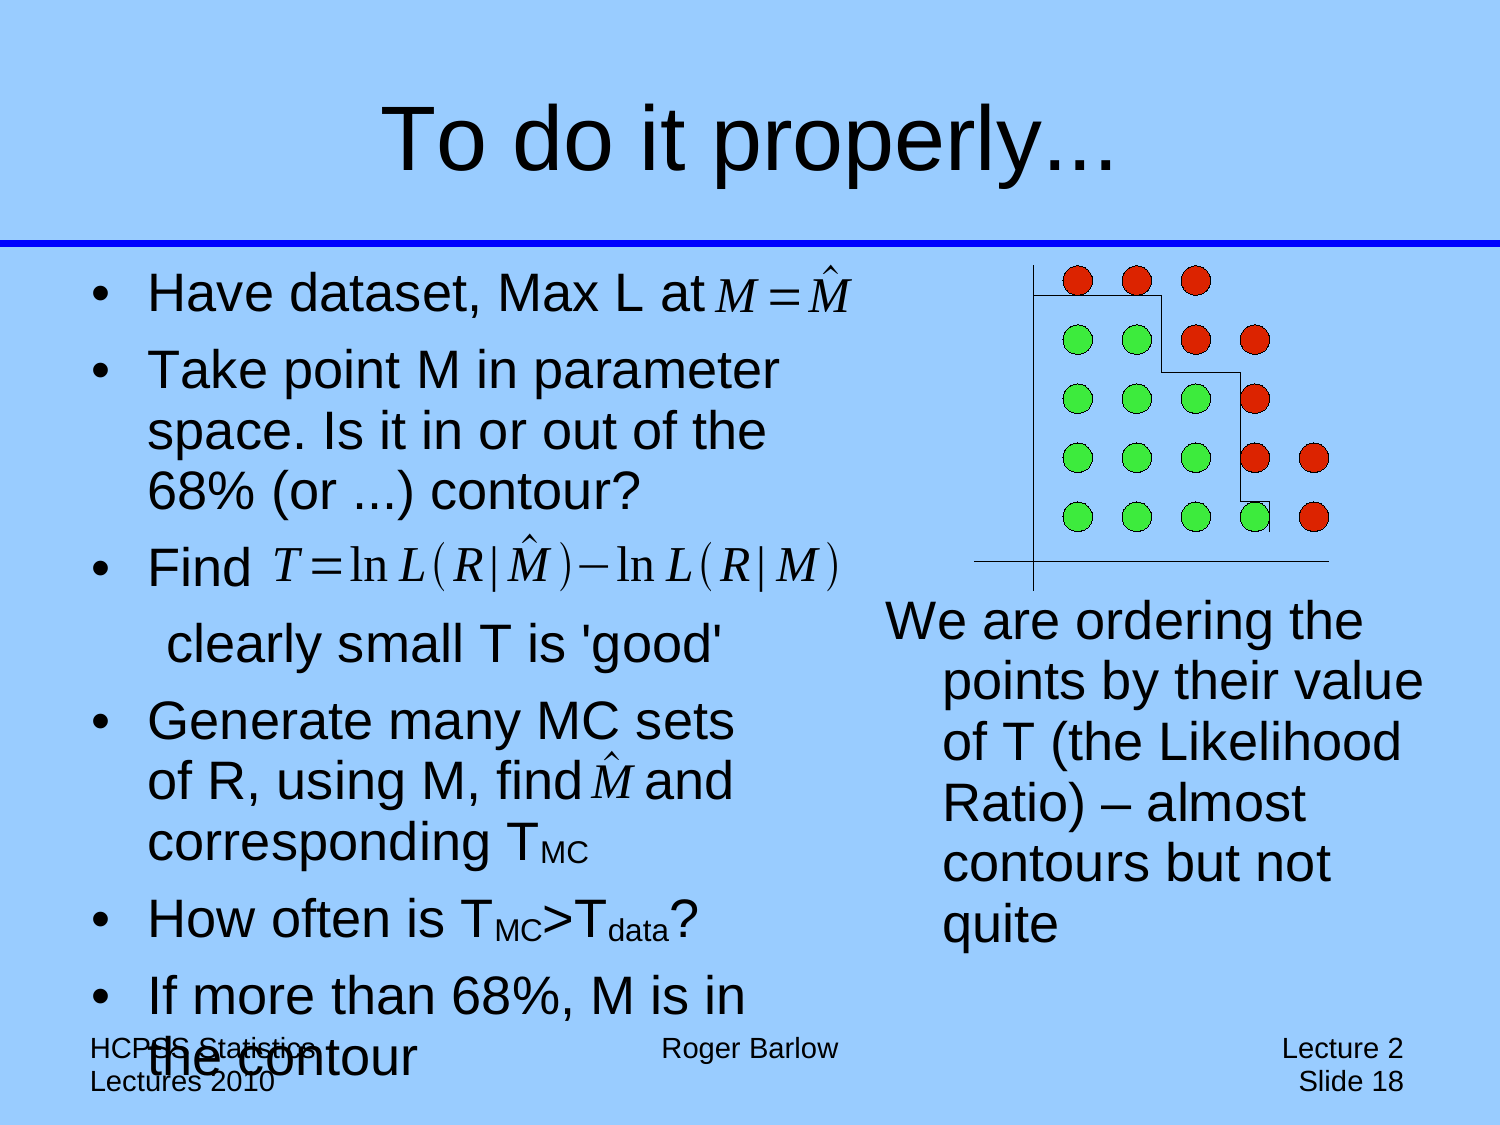

# To do it properly...
Have dataset, Max L at
Take point M in parameter space. Is it in or out of the 68% (or ...) contour?
Find
clearly small T is 'good'
Generate many MC sets of R, using M, find and corresponding TMC
How often is TMC>Tdata?
If more than 68%, M is in the contour
We are ordering the points by their value of T (the Likelihood Ratio) – almost contours but not quite
18